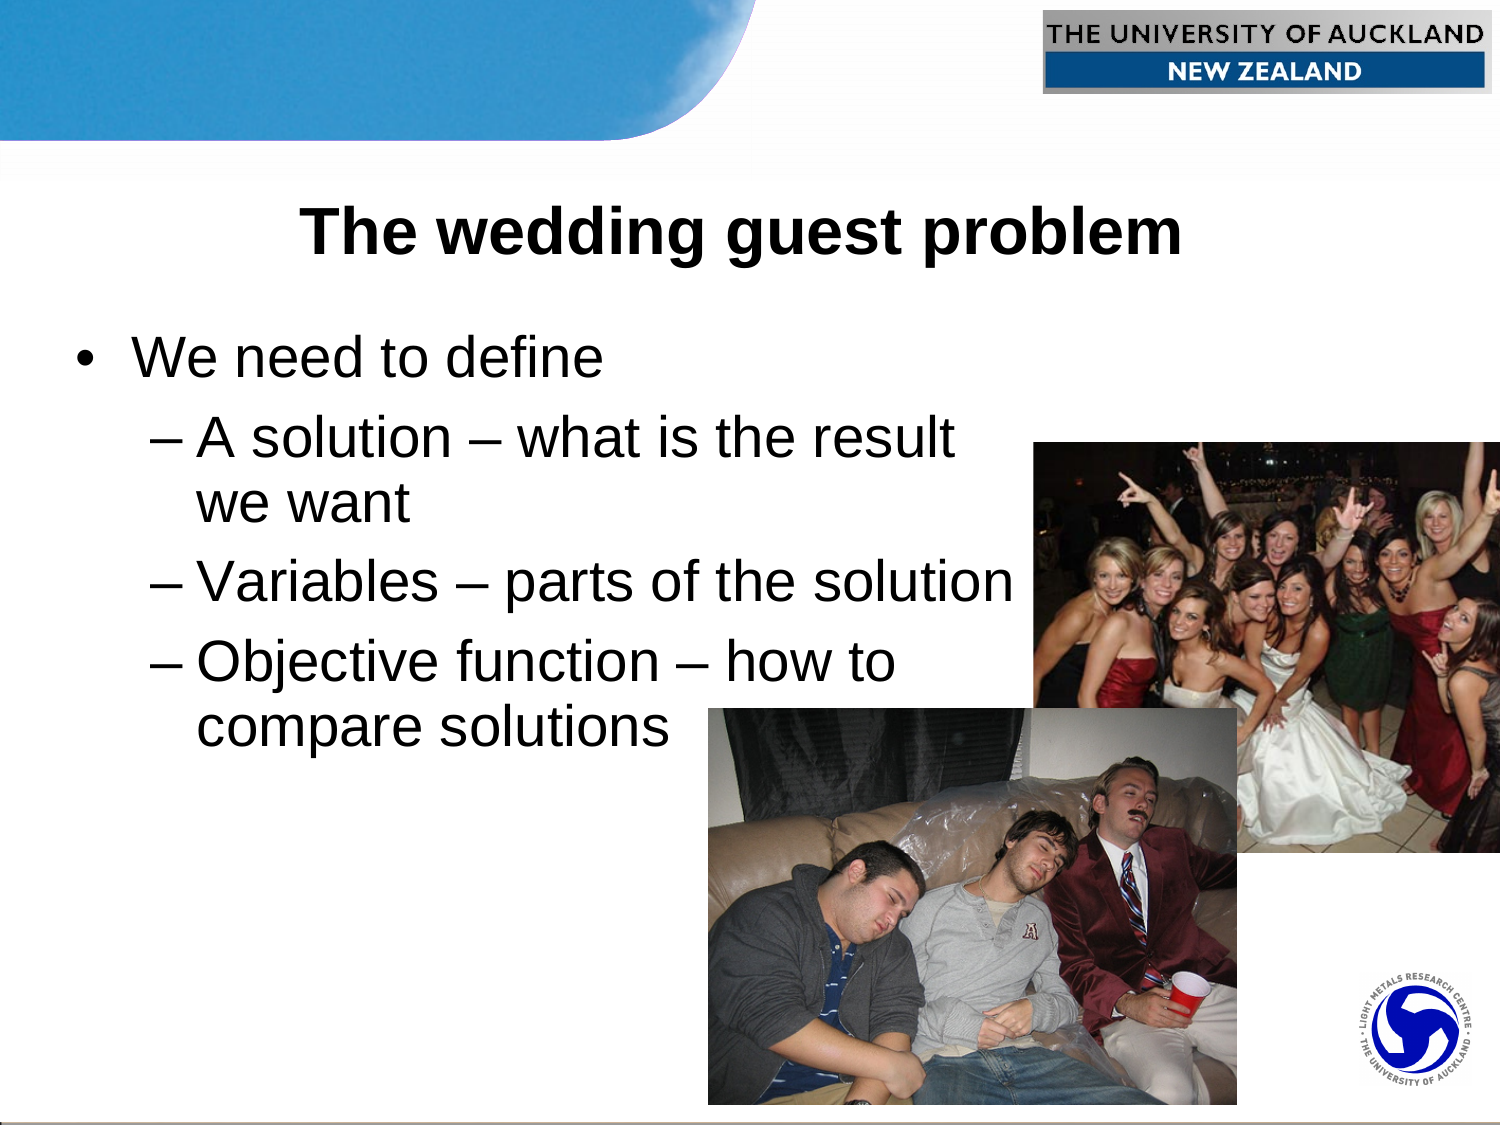

# The wedding guest problem
We need to define
A solution – what is the result we want
Variables – parts of the solution
Objective function – how to compare solutions